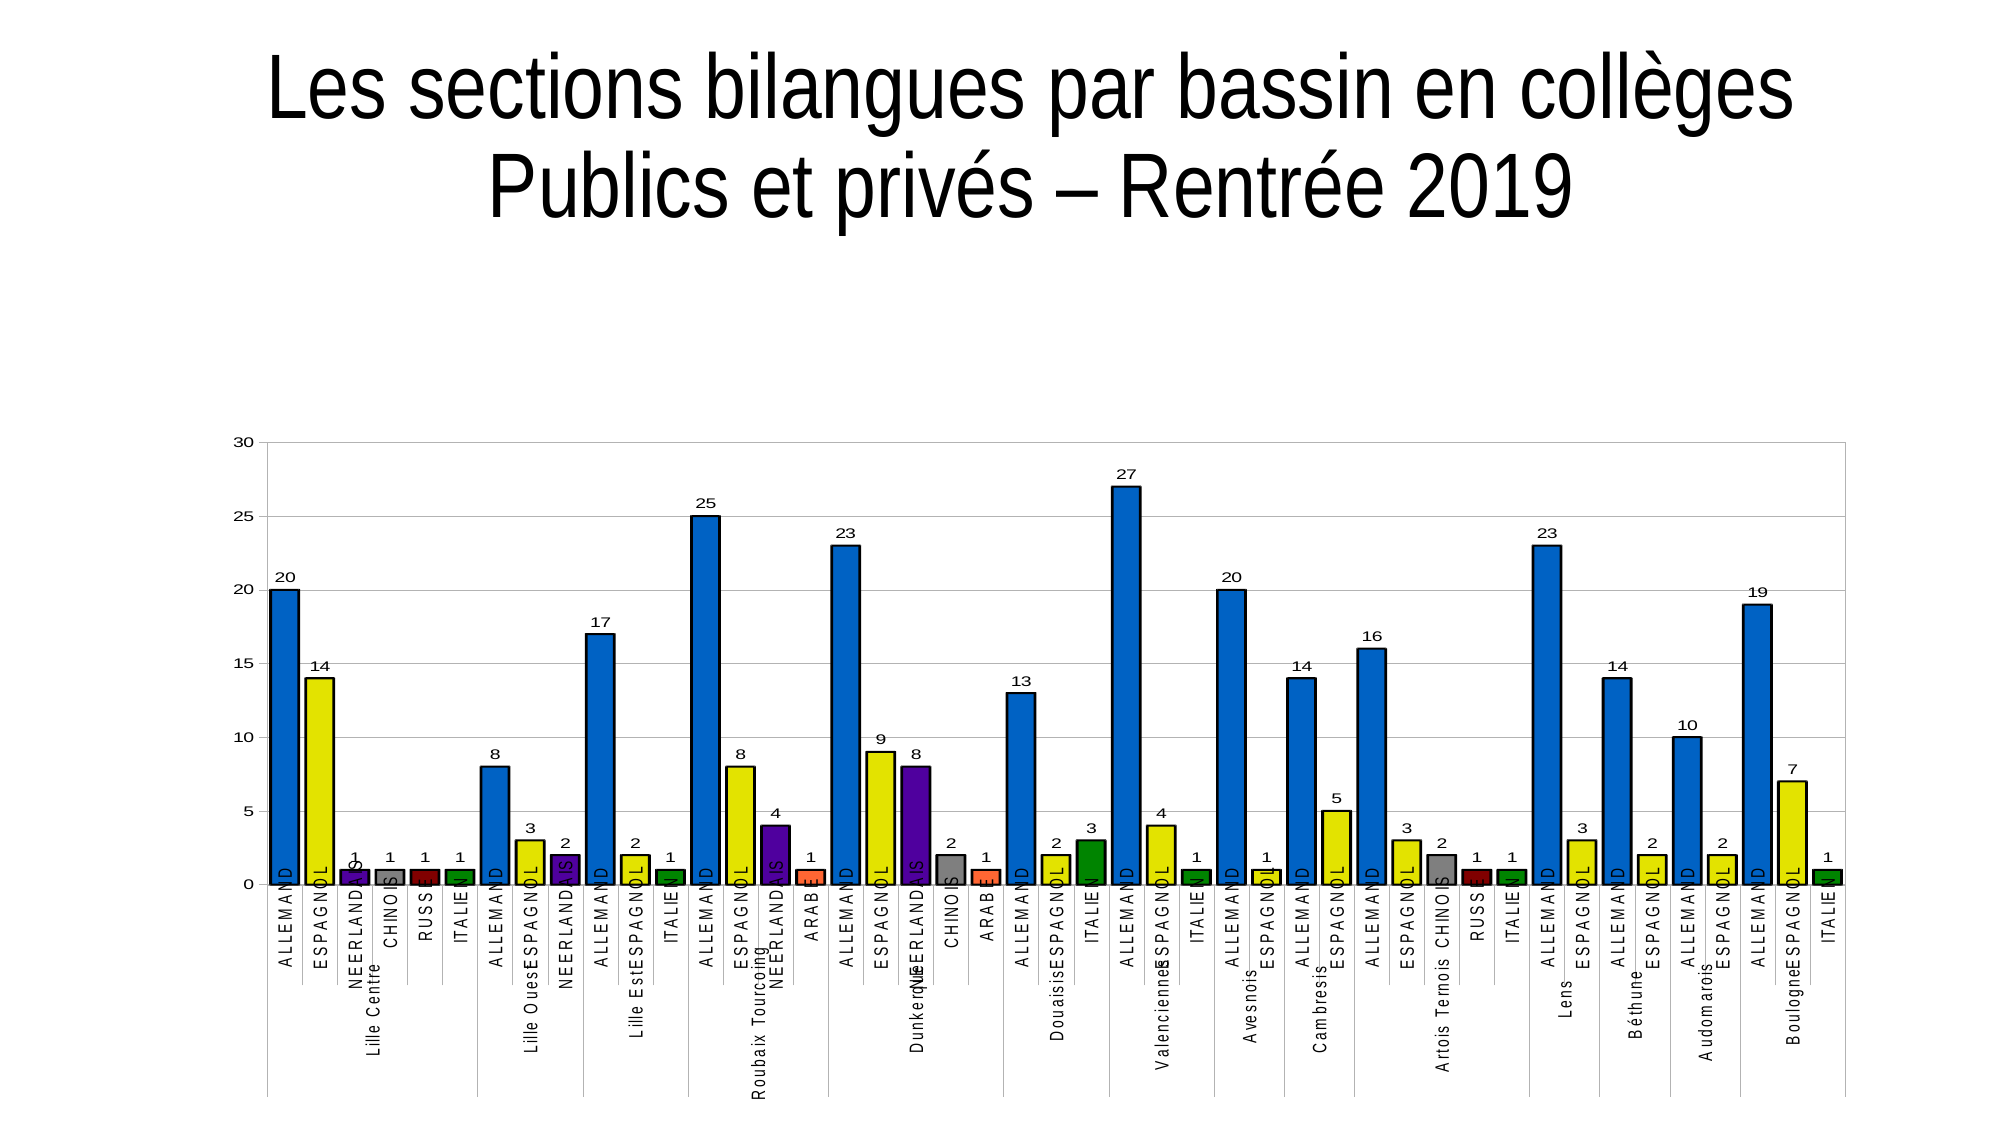

# Les sections bilangues par bassin en collèges Publics et privés – Rentrée 2019